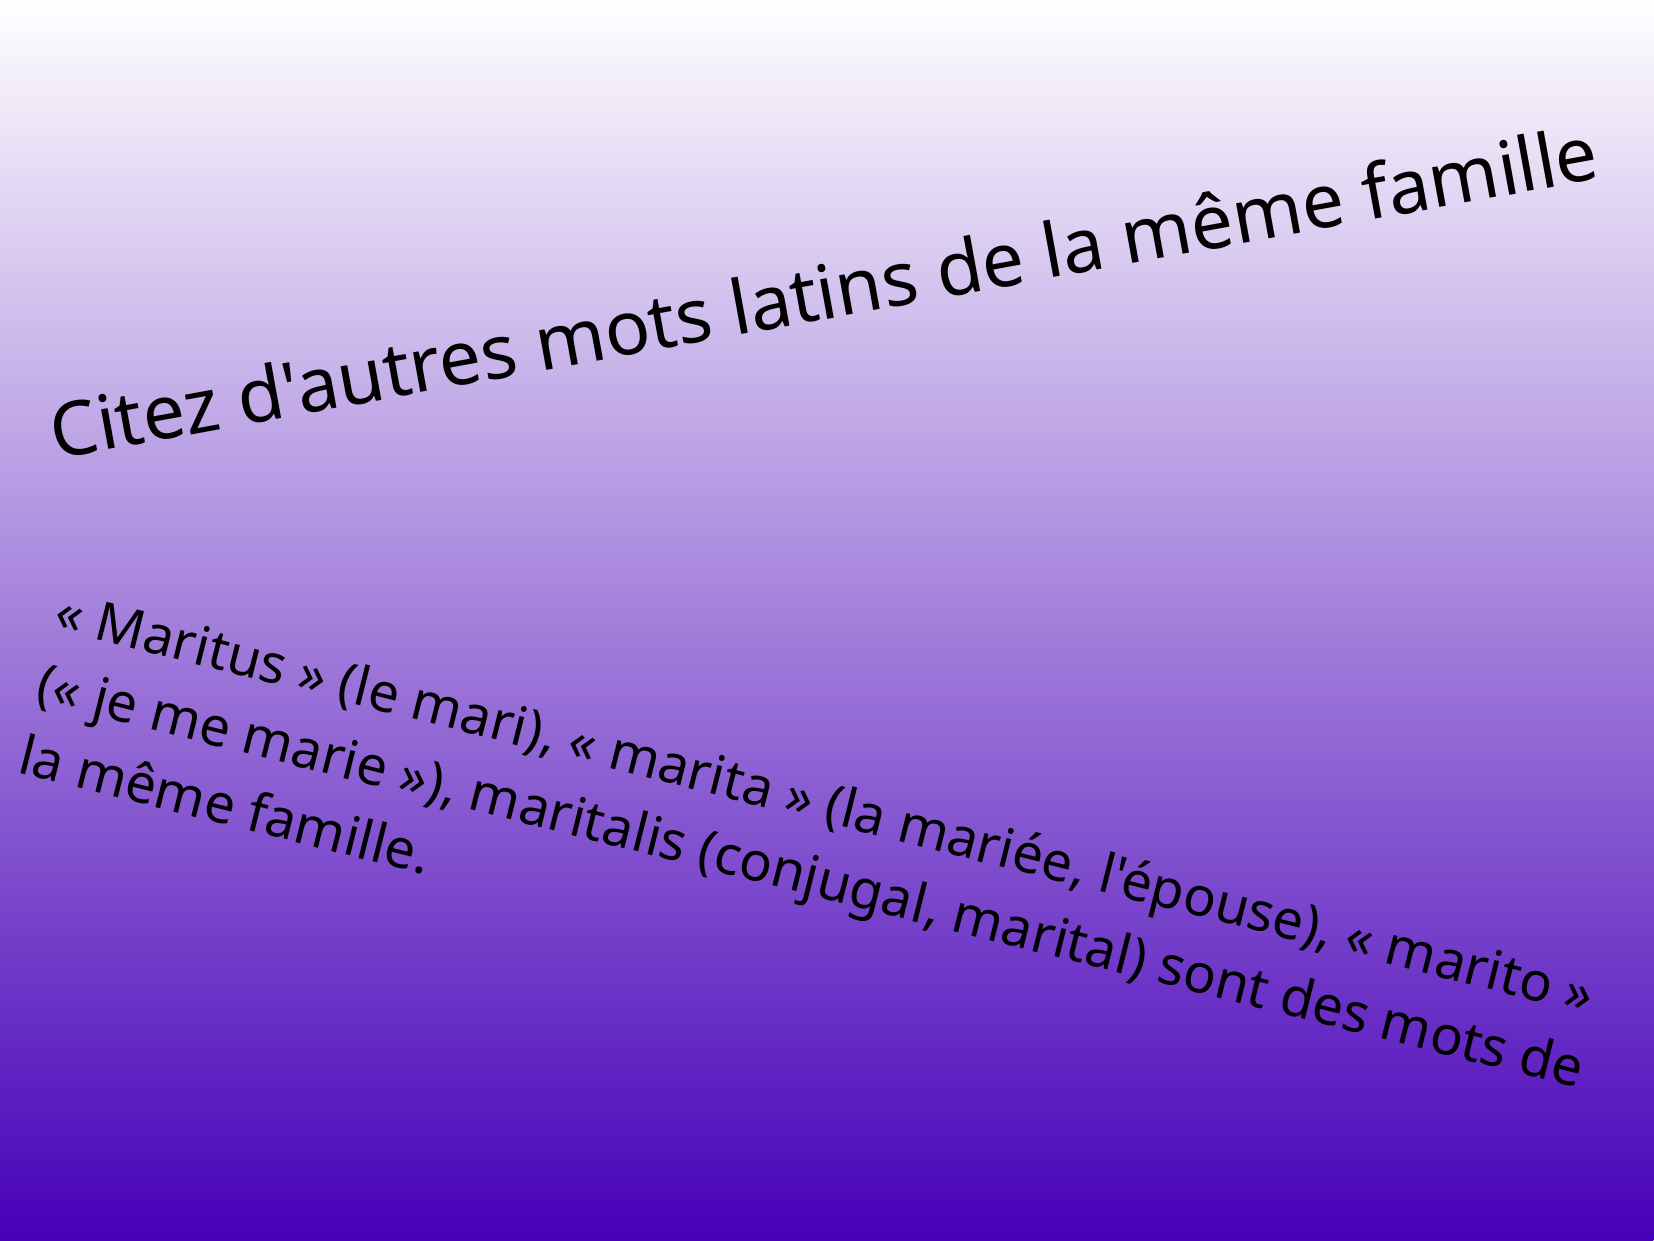

Citez d'autres mots latins de la même famille
« Maritus » (le mari), « marita » (la mariée, l'épouse), « marito » (« je me marie »), maritalis (conjugal, marital) sont des mots de la même famille.